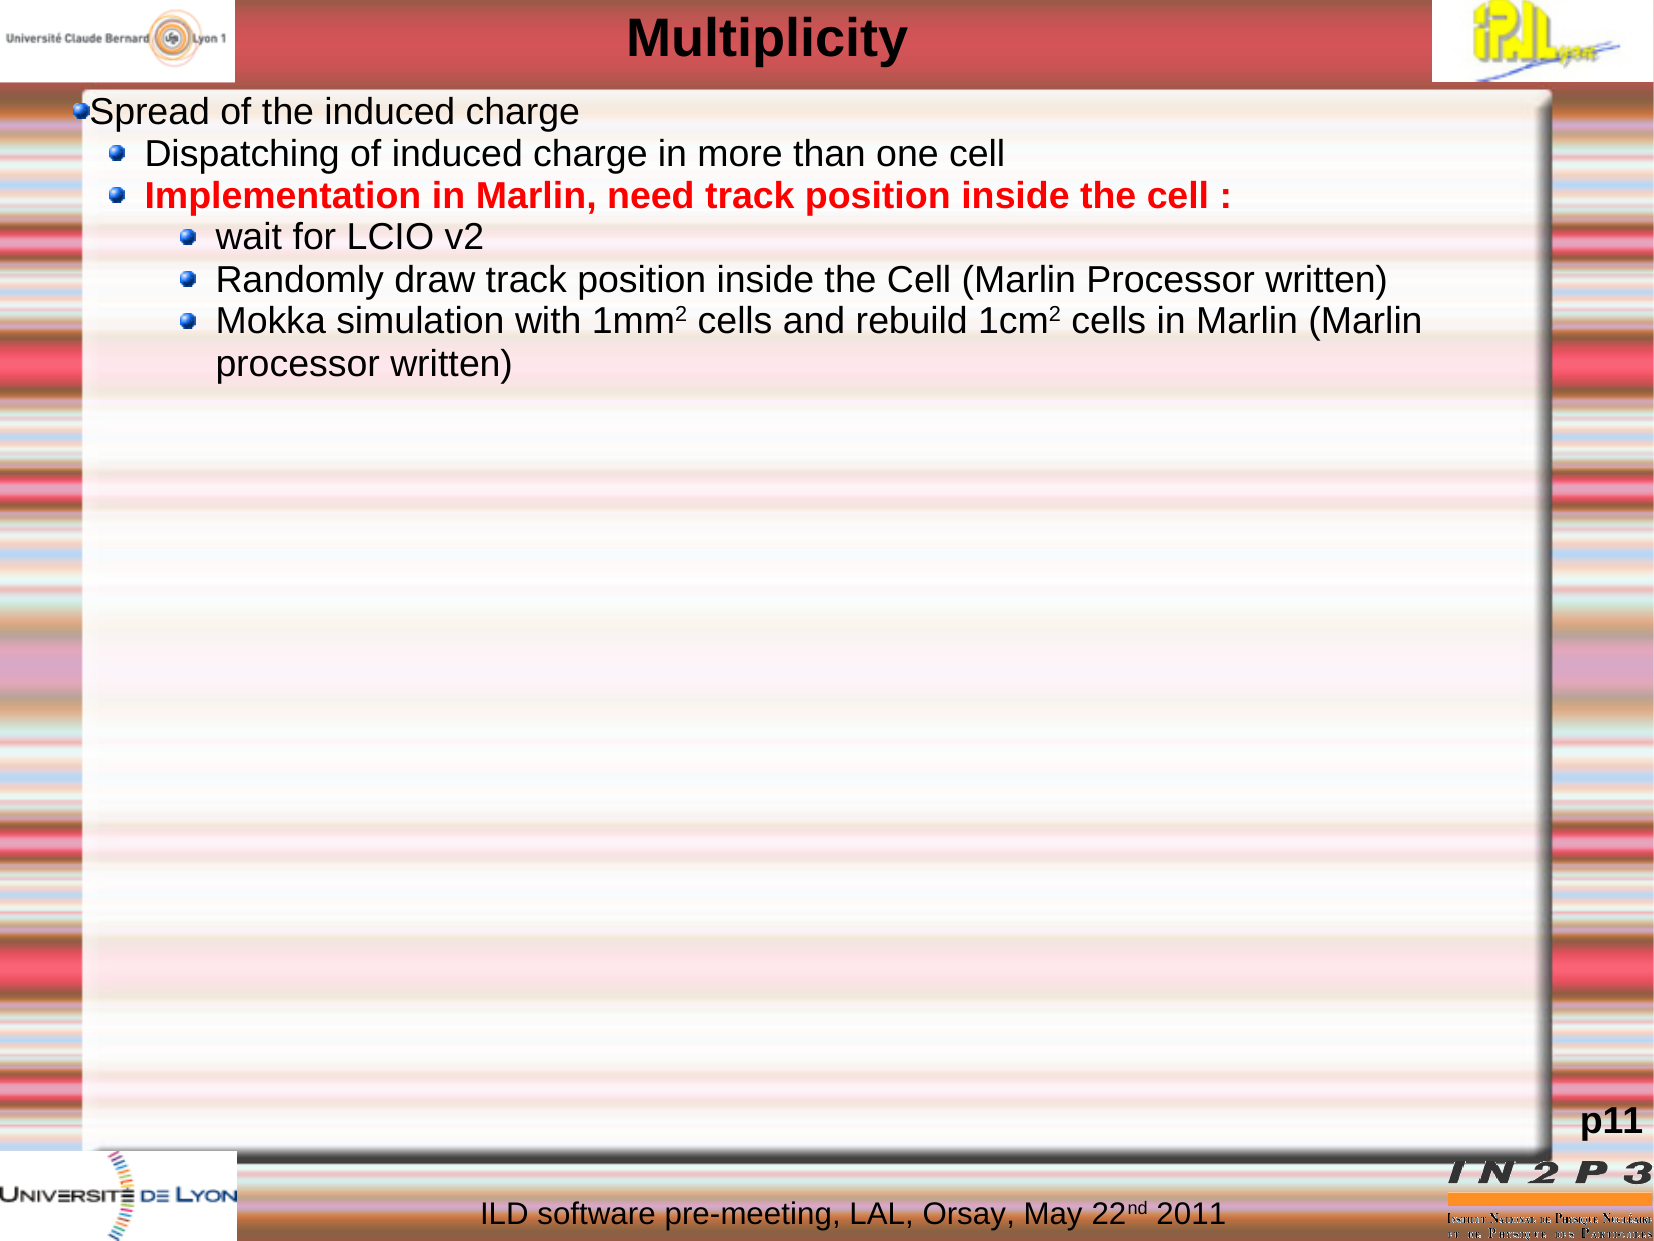

Multiplicity
Spread of the induced charge
Dispatching of induced charge in more than one cell
Implementation in Marlin, need track position inside the cell :
wait for LCIO v2
Randomly draw track position inside the Cell (Marlin Processor written)
Mokka simulation with 1mm2 cells and rebuild 1cm2 cells in Marlin (Marlin processor written)